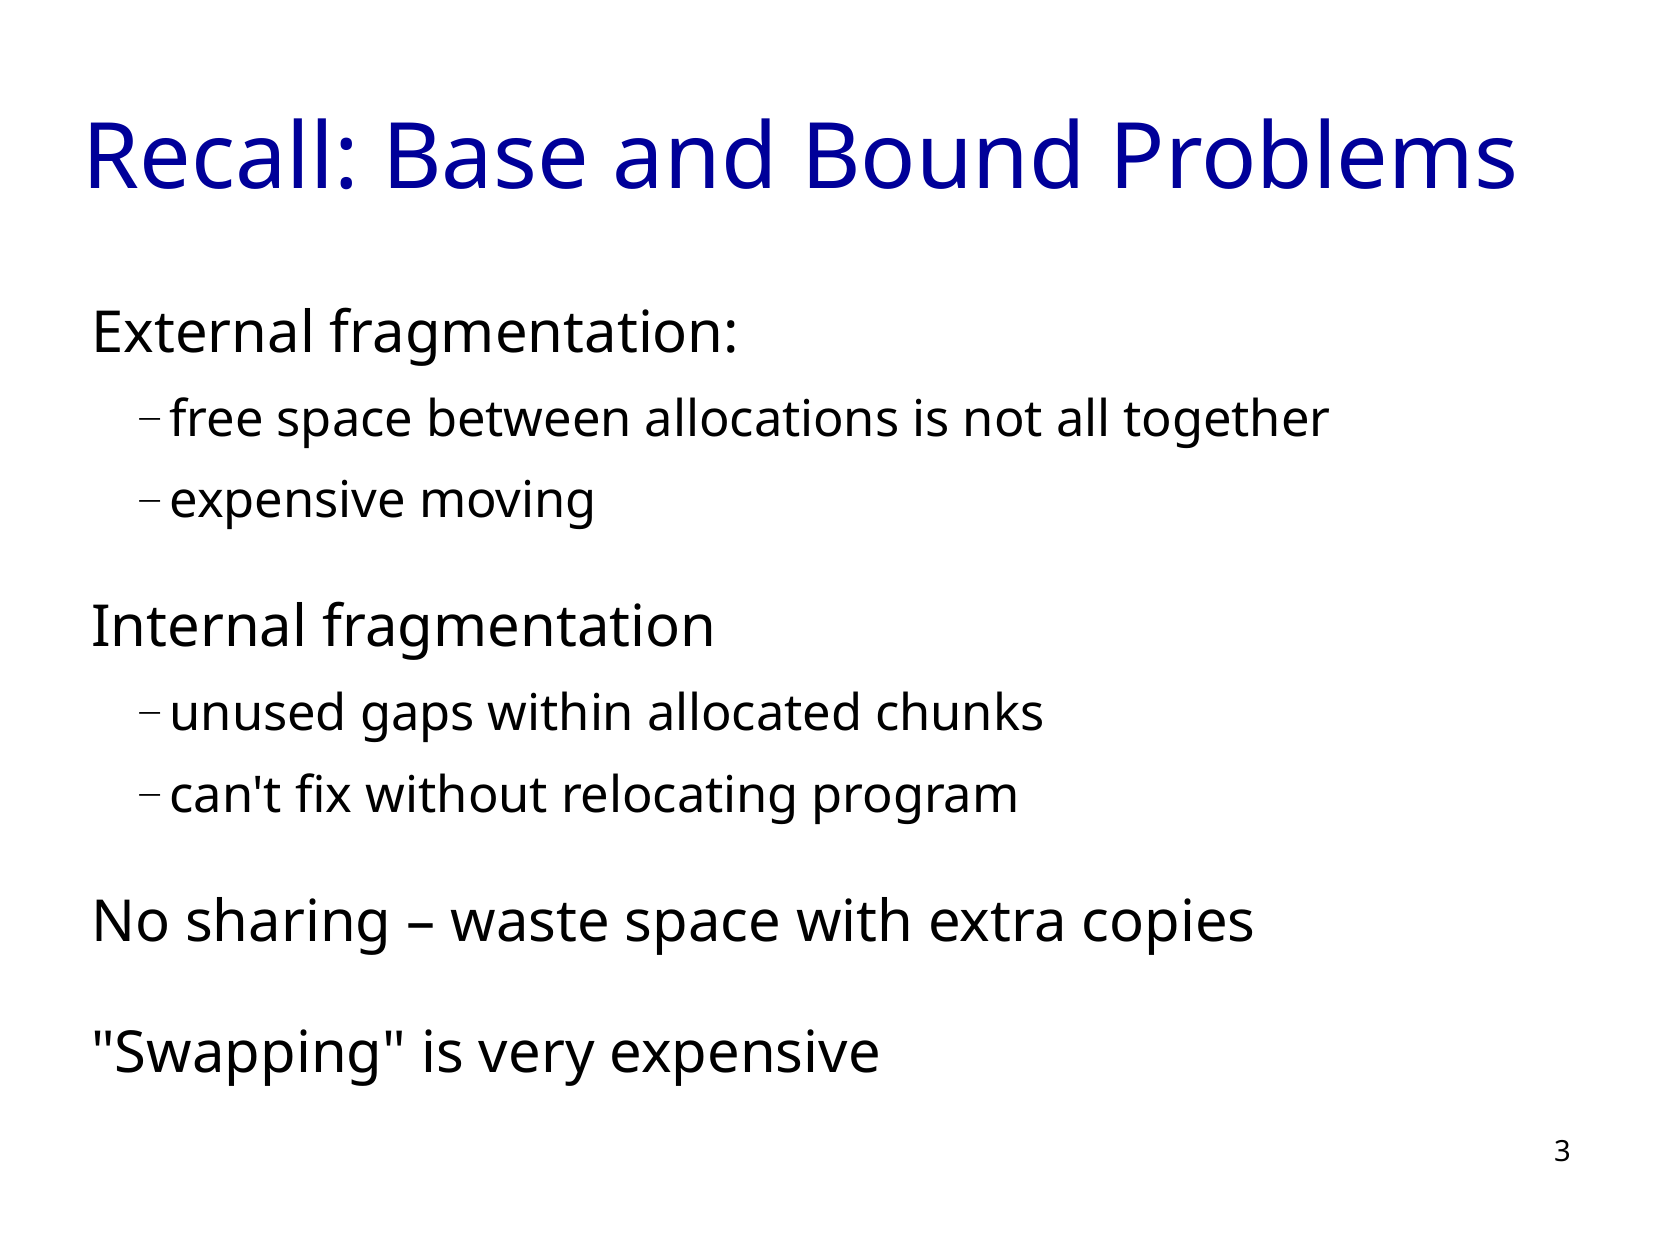

# Recall: Base and Bound Problems
External fragmentation:
free space between allocations is not all together
expensive moving
Internal fragmentation
unused gaps within allocated chunks
can't fix without relocating program
No sharing – waste space with extra copies
"Swapping" is very expensive
3